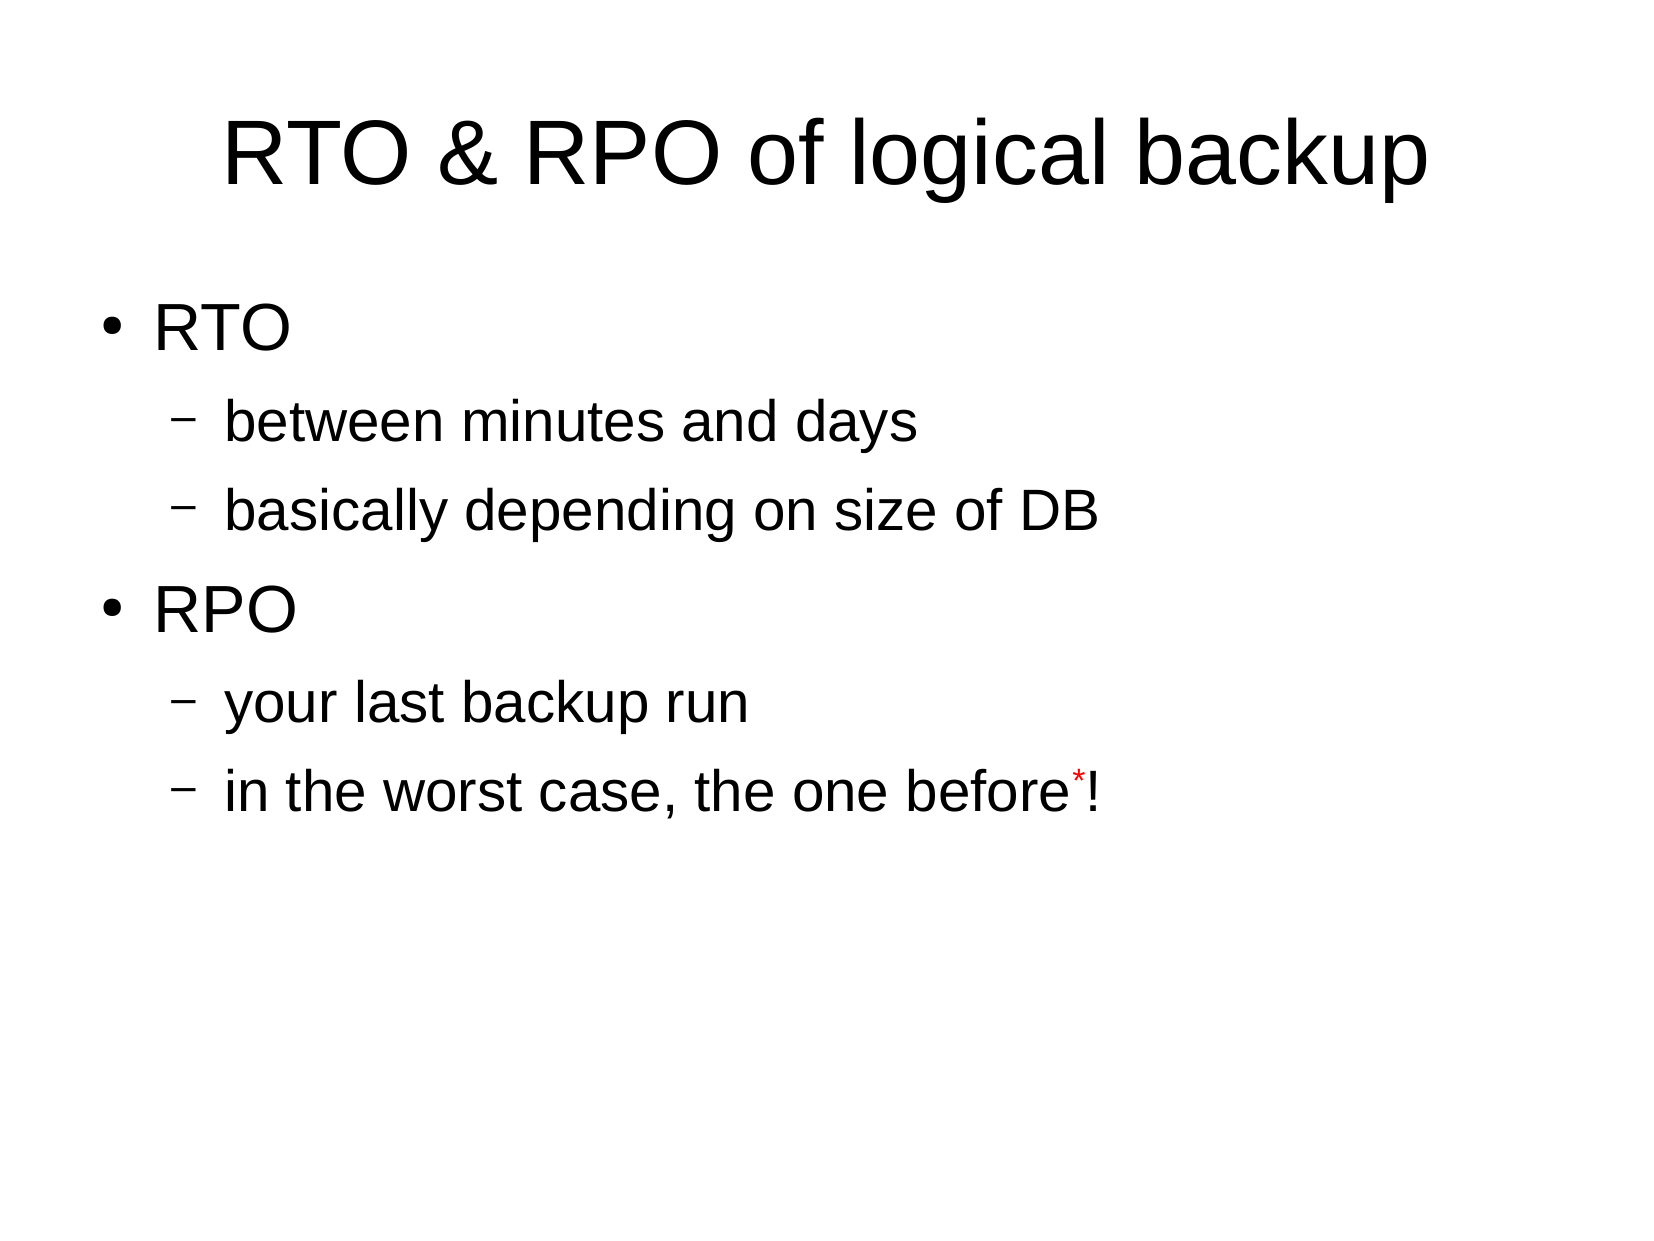

# RTO & RPO of logical backup
RTO
between minutes and days
basically depending on size of DB
RPO
your last backup run
in the worst case, the one before*!